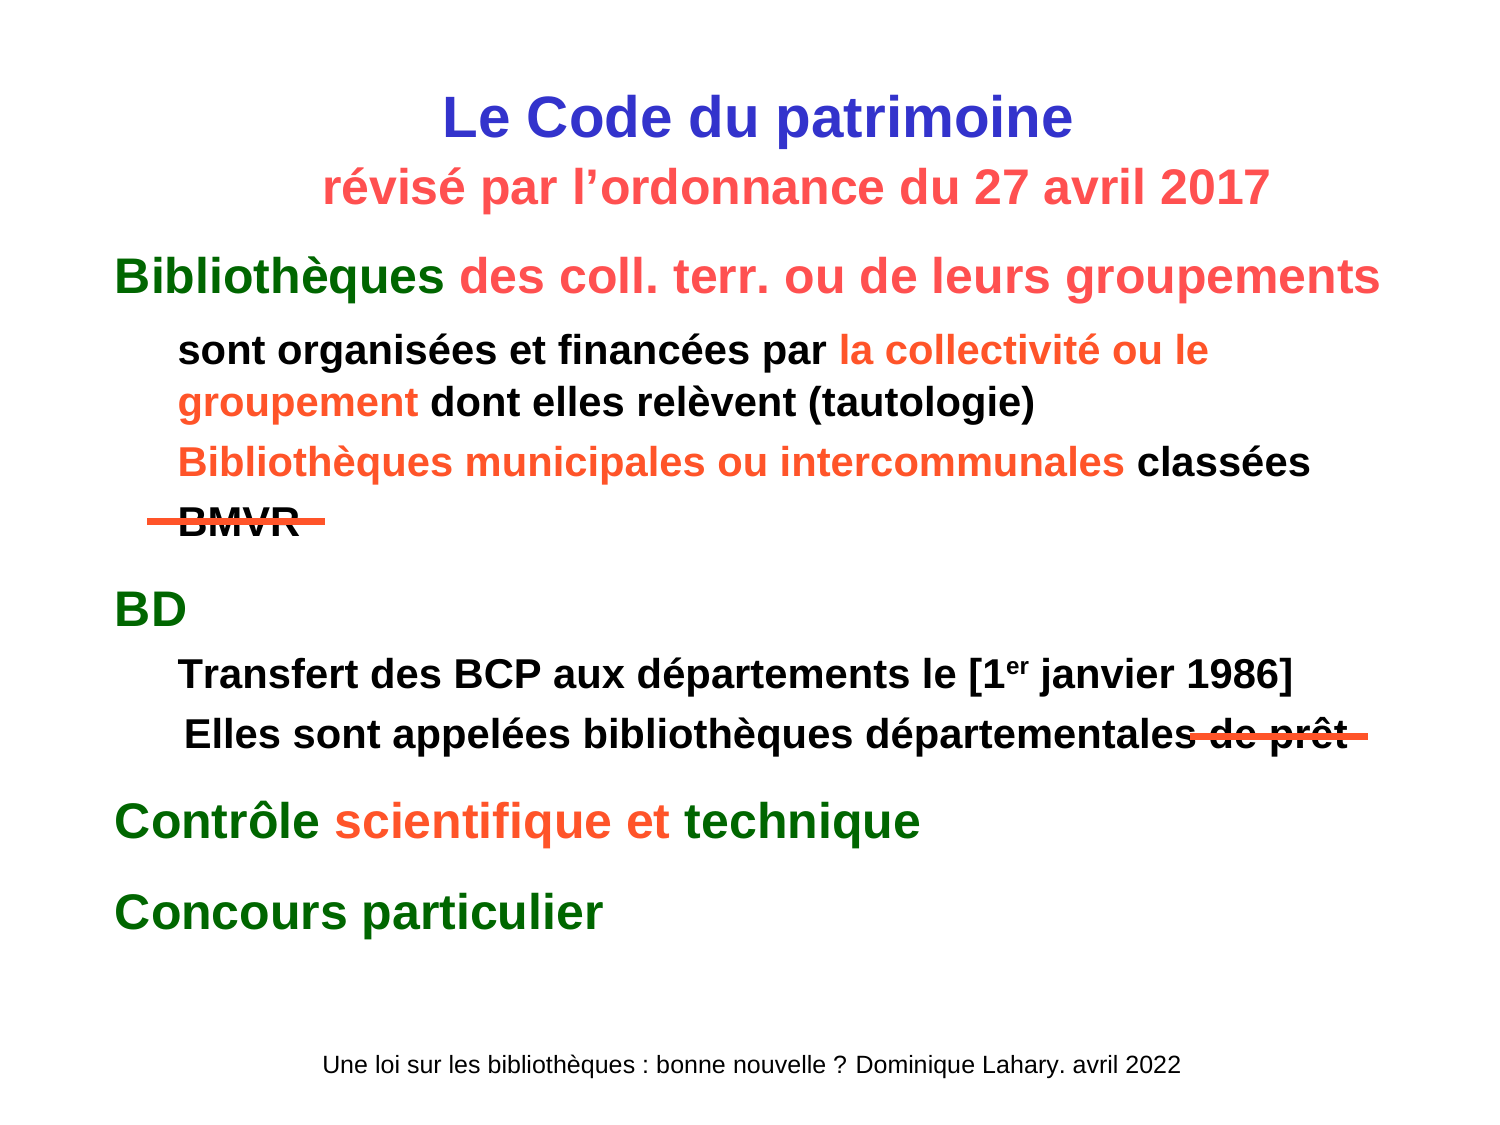

# Le Code du patrimoine
révisé par l’ordonnance du 27 avril 2017
Bibliothèques des coll. terr. ou de leurs groupements
	sont organisées et financées par la collectivité ou le groupement dont elles relèvent (tautologie)
	Bibliothèques municipales ou intercommunales classées
	BMVR
BD
	Transfert des BCP aux départements le [1er janvier 1986]
 Elles sont appelées bibliothèques départementales de prêt
Contrôle scientifique et technique
Concours particulier
Une loi sur les bibliothèques : bonne nouvelle ? Dominique Lahary. avril 2022